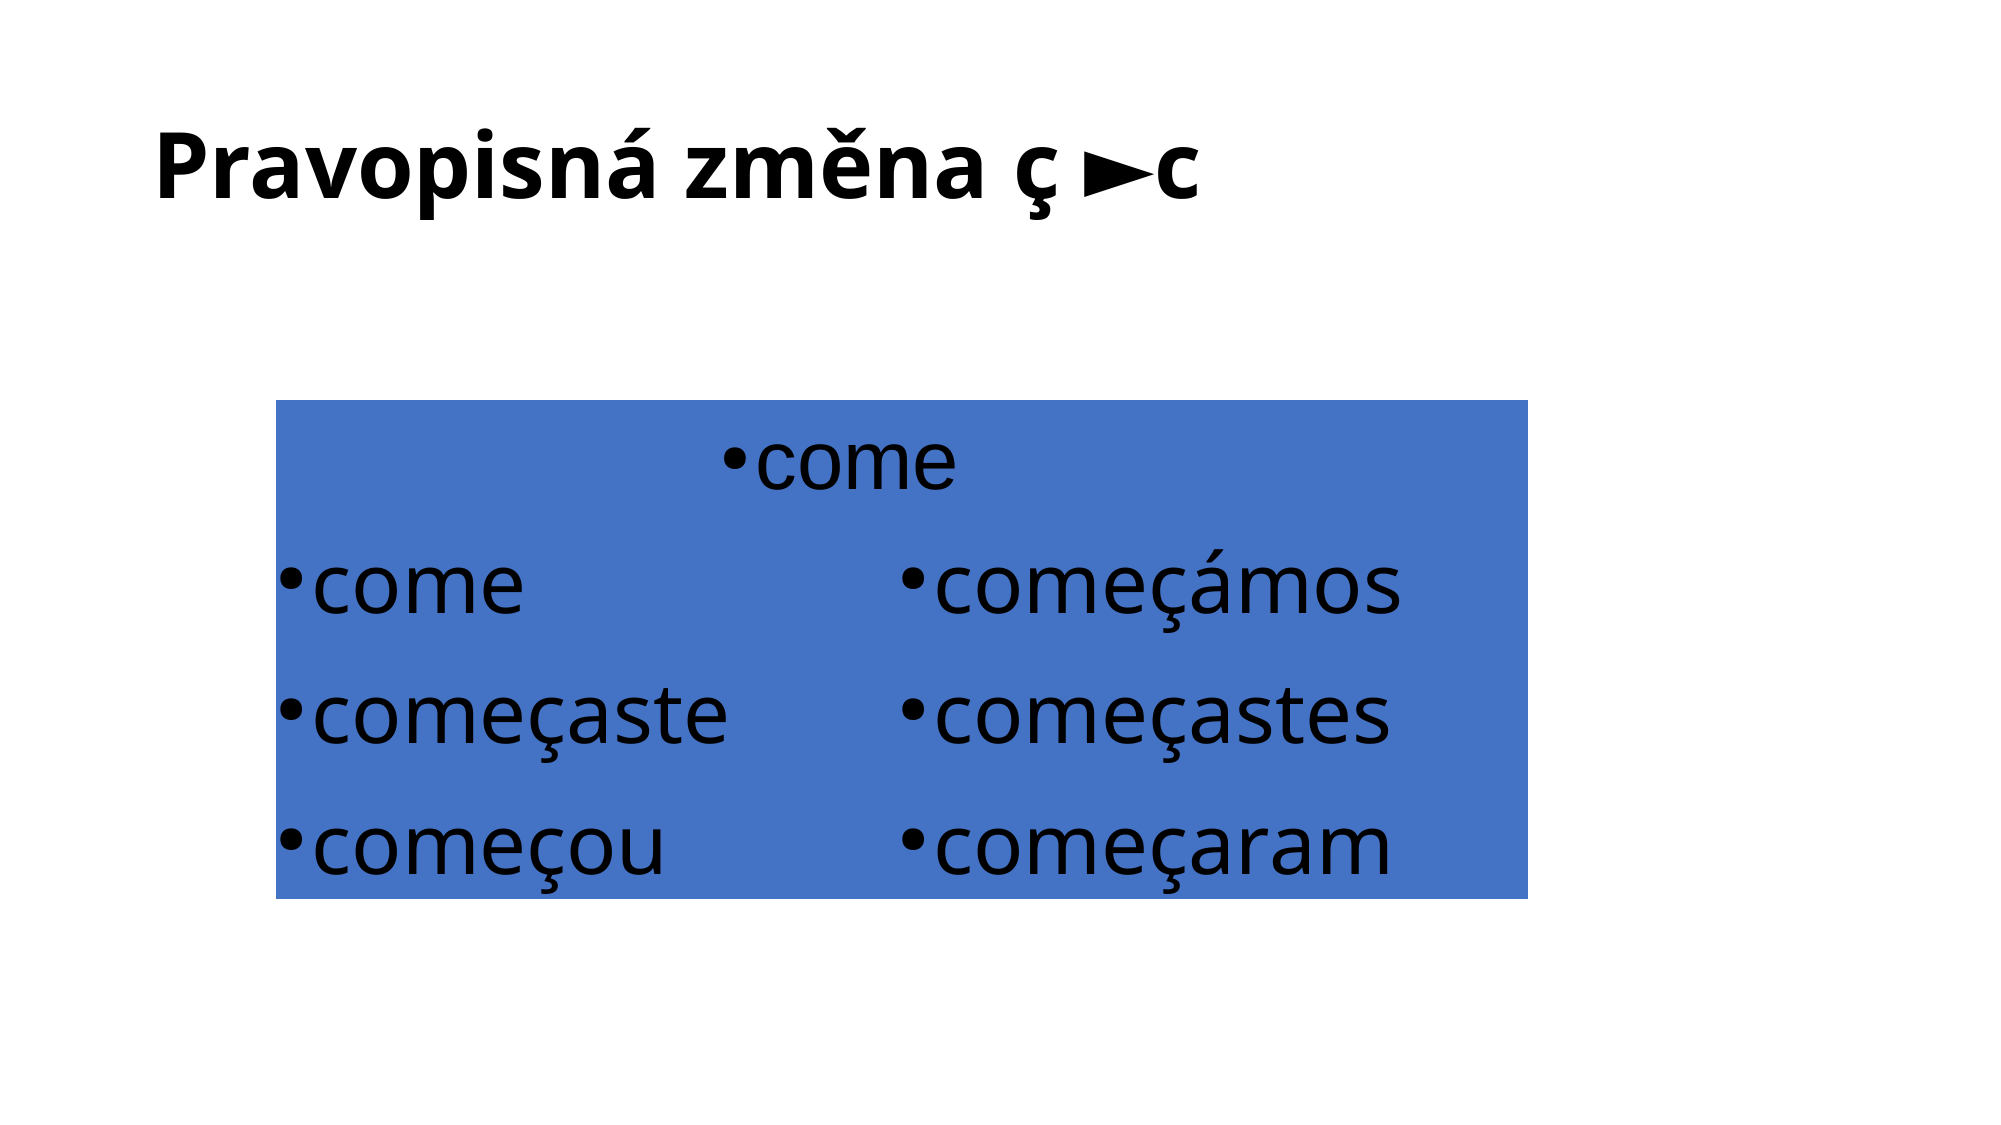

# Pravopisná změna ç ►c
| começar | |
| --- | --- |
| comecei | começámos |
| começaste | começastes |
| começou | começaram |